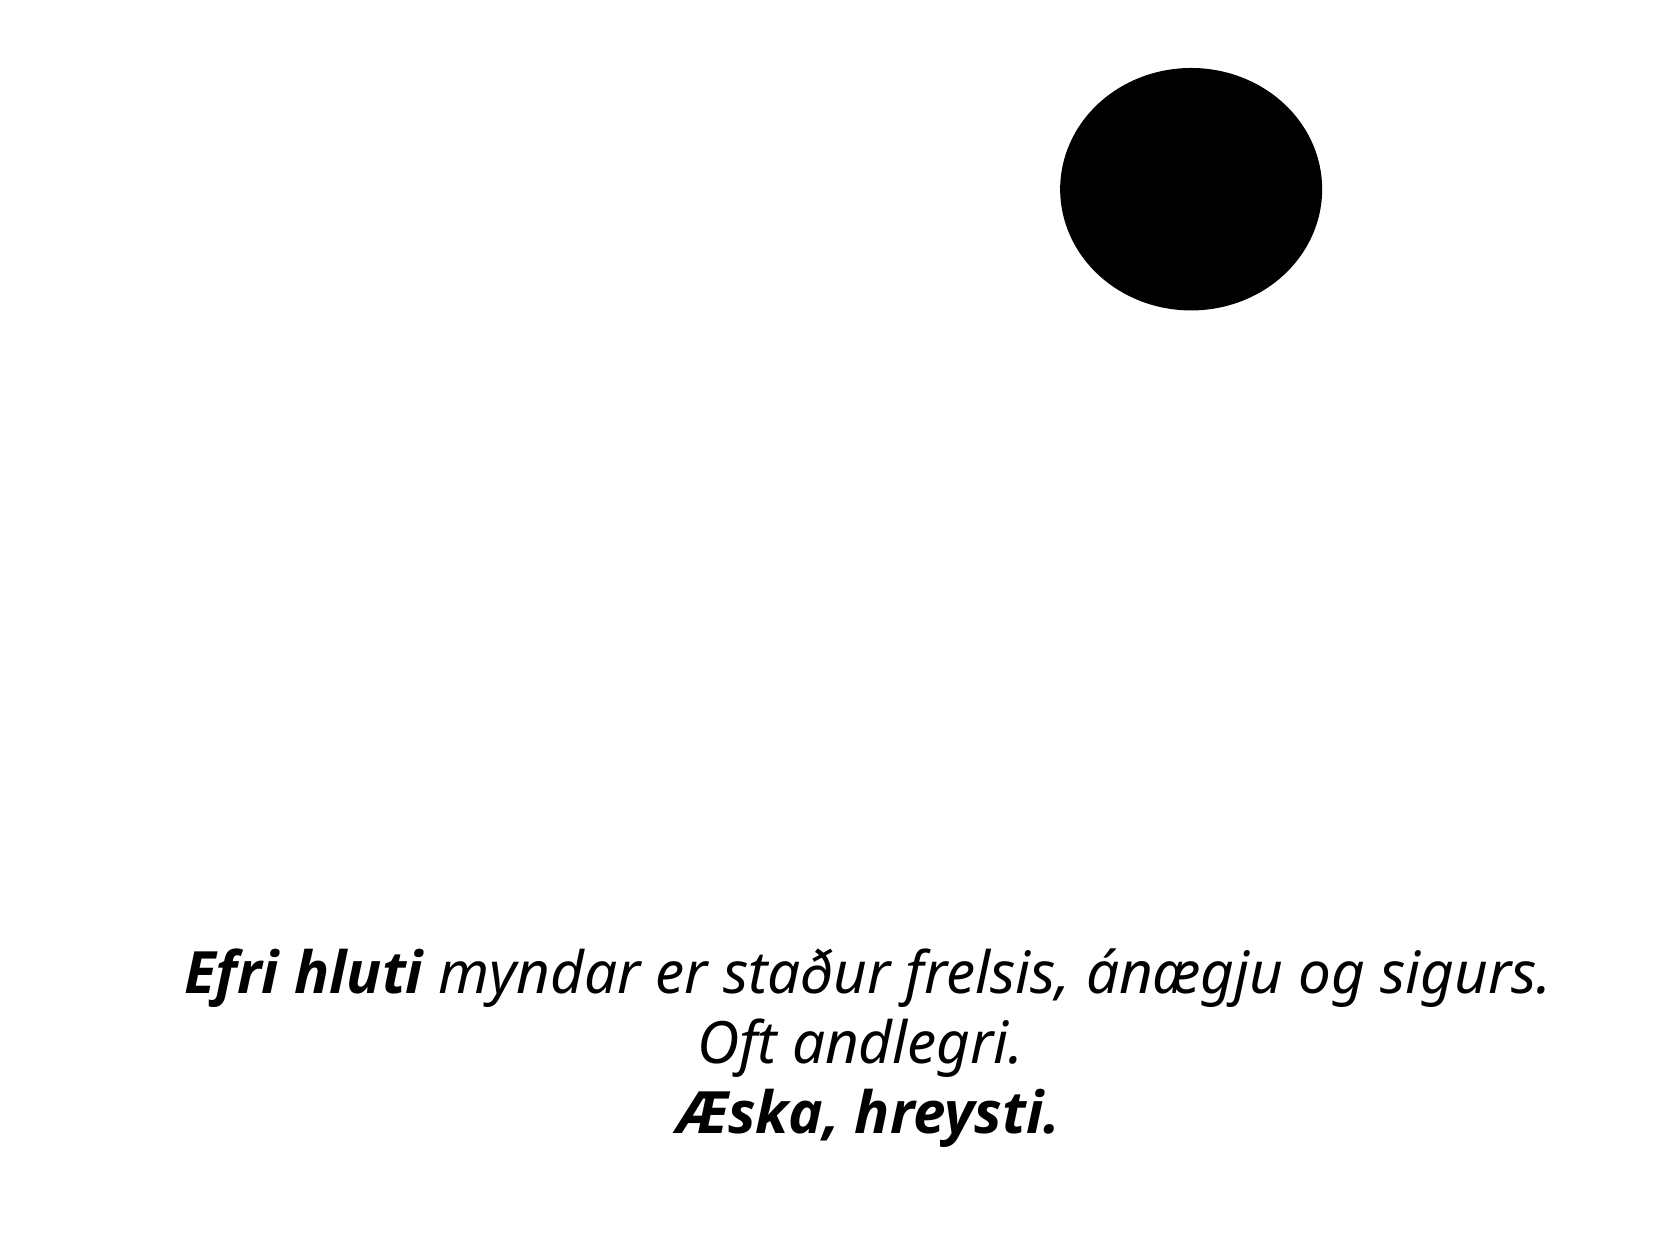

# Efri hluti myndar er staður frelsis, ánægju og sigurs. Oft andlegri. Æska, hreysti.